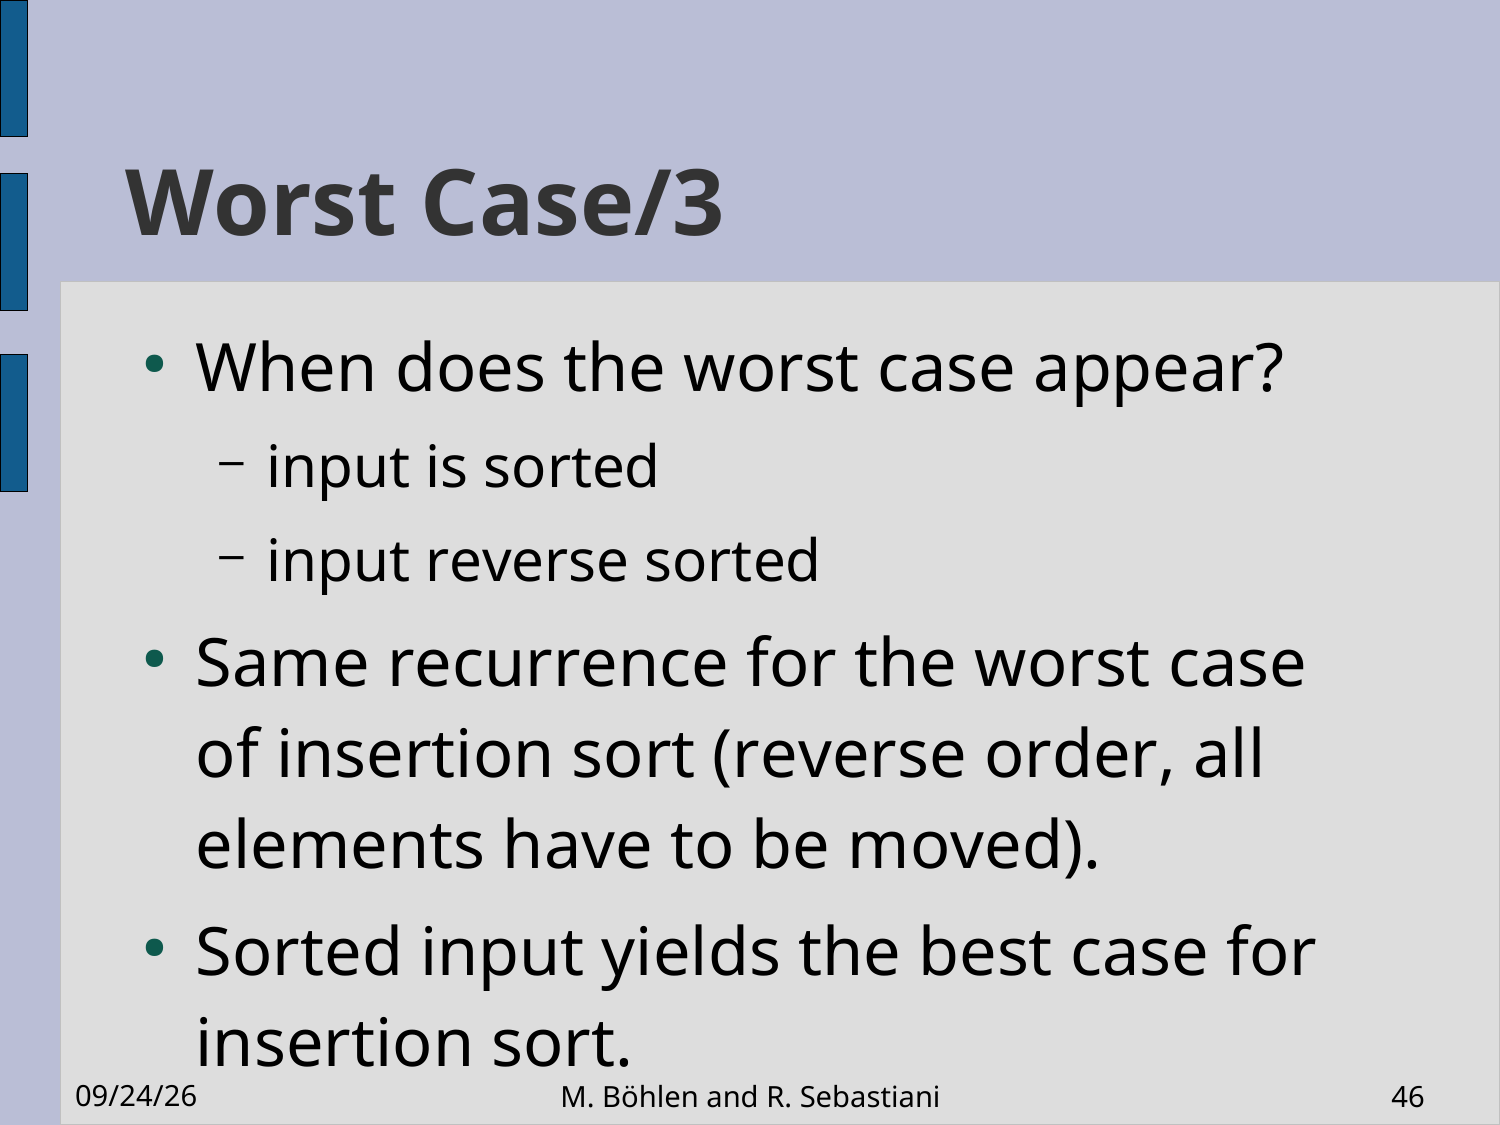

# Worst Case/3
When does the worst case appear?
input is sorted
input reverse sorted
Same recurrence for the worst case of insertion sort (reverse order, all elements have to be moved).
Sorted input yields the best case for insertion sort.
M. Böhlen and R. Sebastiani
46